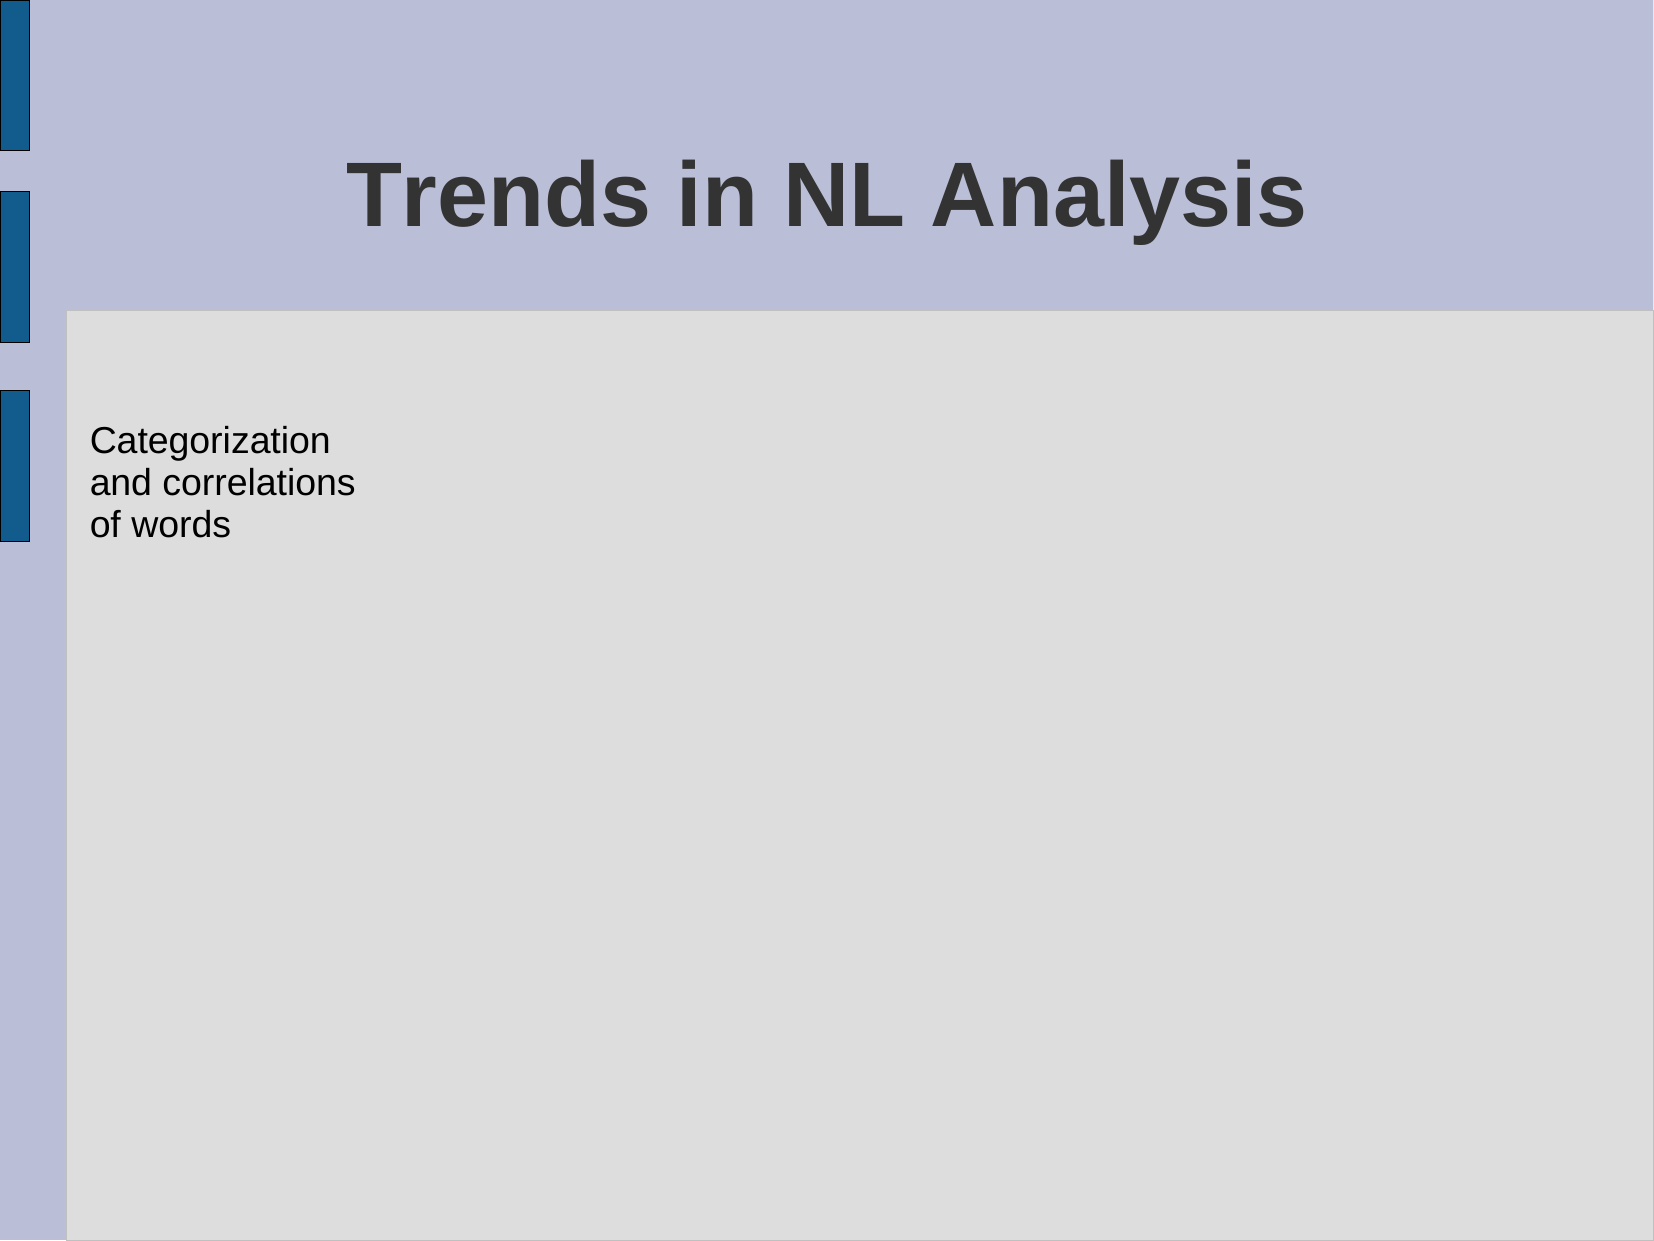

# Trends in NL Analysis
Categorization and correlations of words